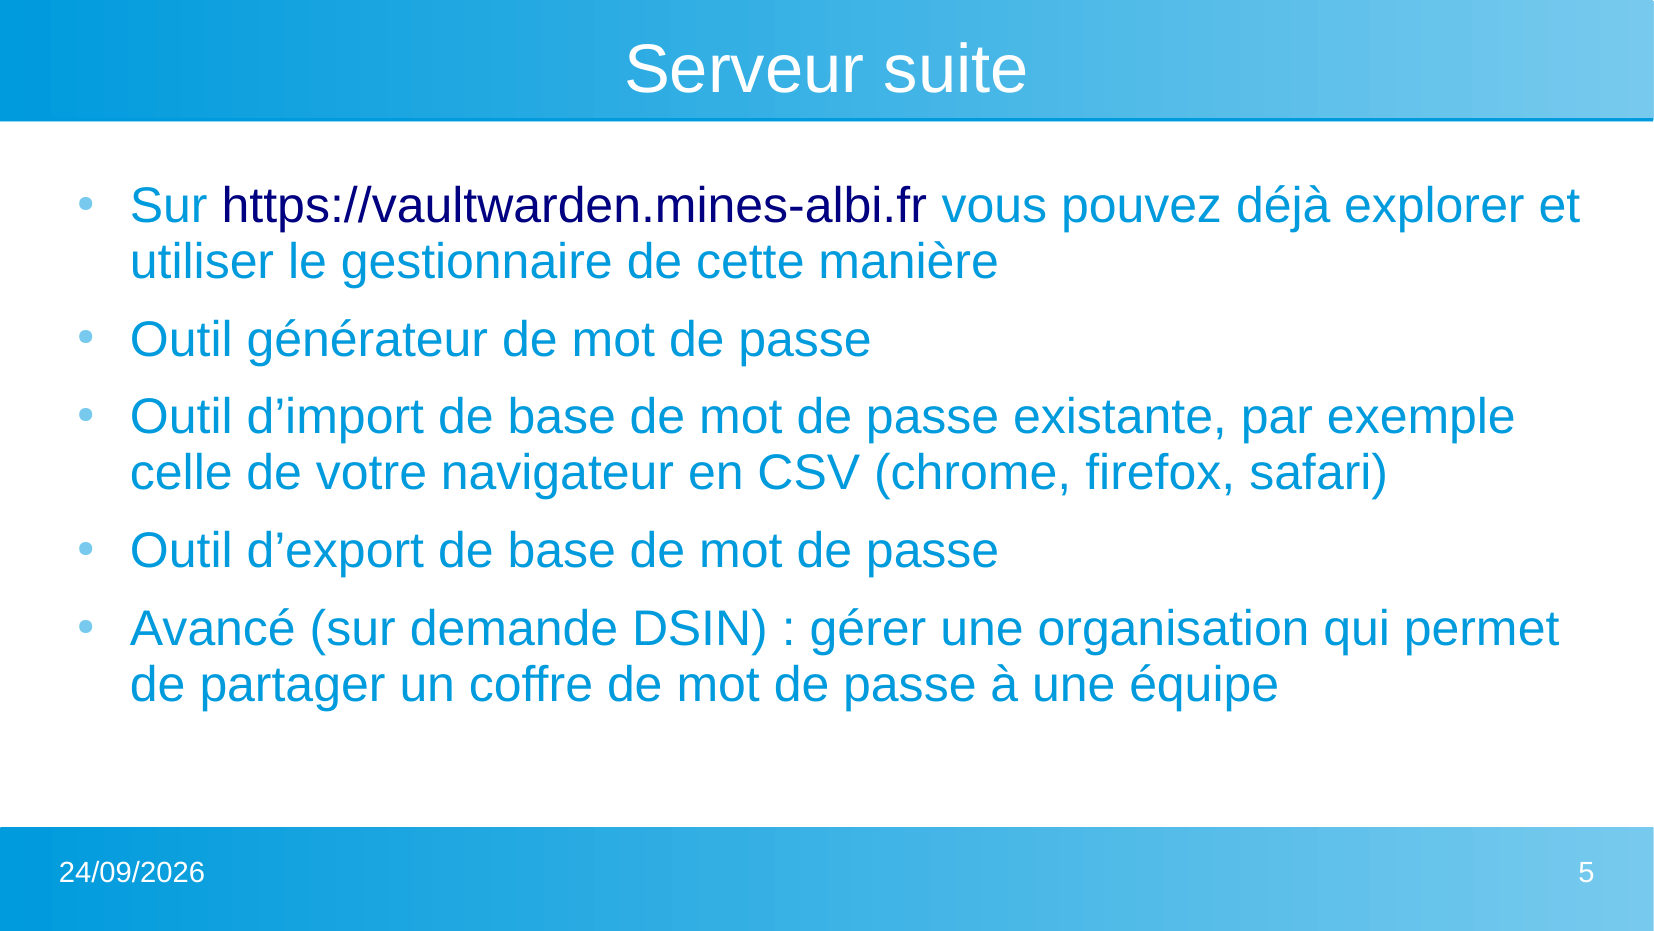

# Serveur suite
Sur https://vaultwarden.mines-albi.fr vous pouvez déjà explorer et utiliser le gestionnaire de cette manière
Outil générateur de mot de passe
Outil d’import de base de mot de passe existante, par exemple celle de votre navigateur en CSV (chrome, firefox, safari)
Outil d’export de base de mot de passe
Avancé (sur demande DSIN) : gérer une organisation qui permet de partager un coffre de mot de passe à une équipe
5